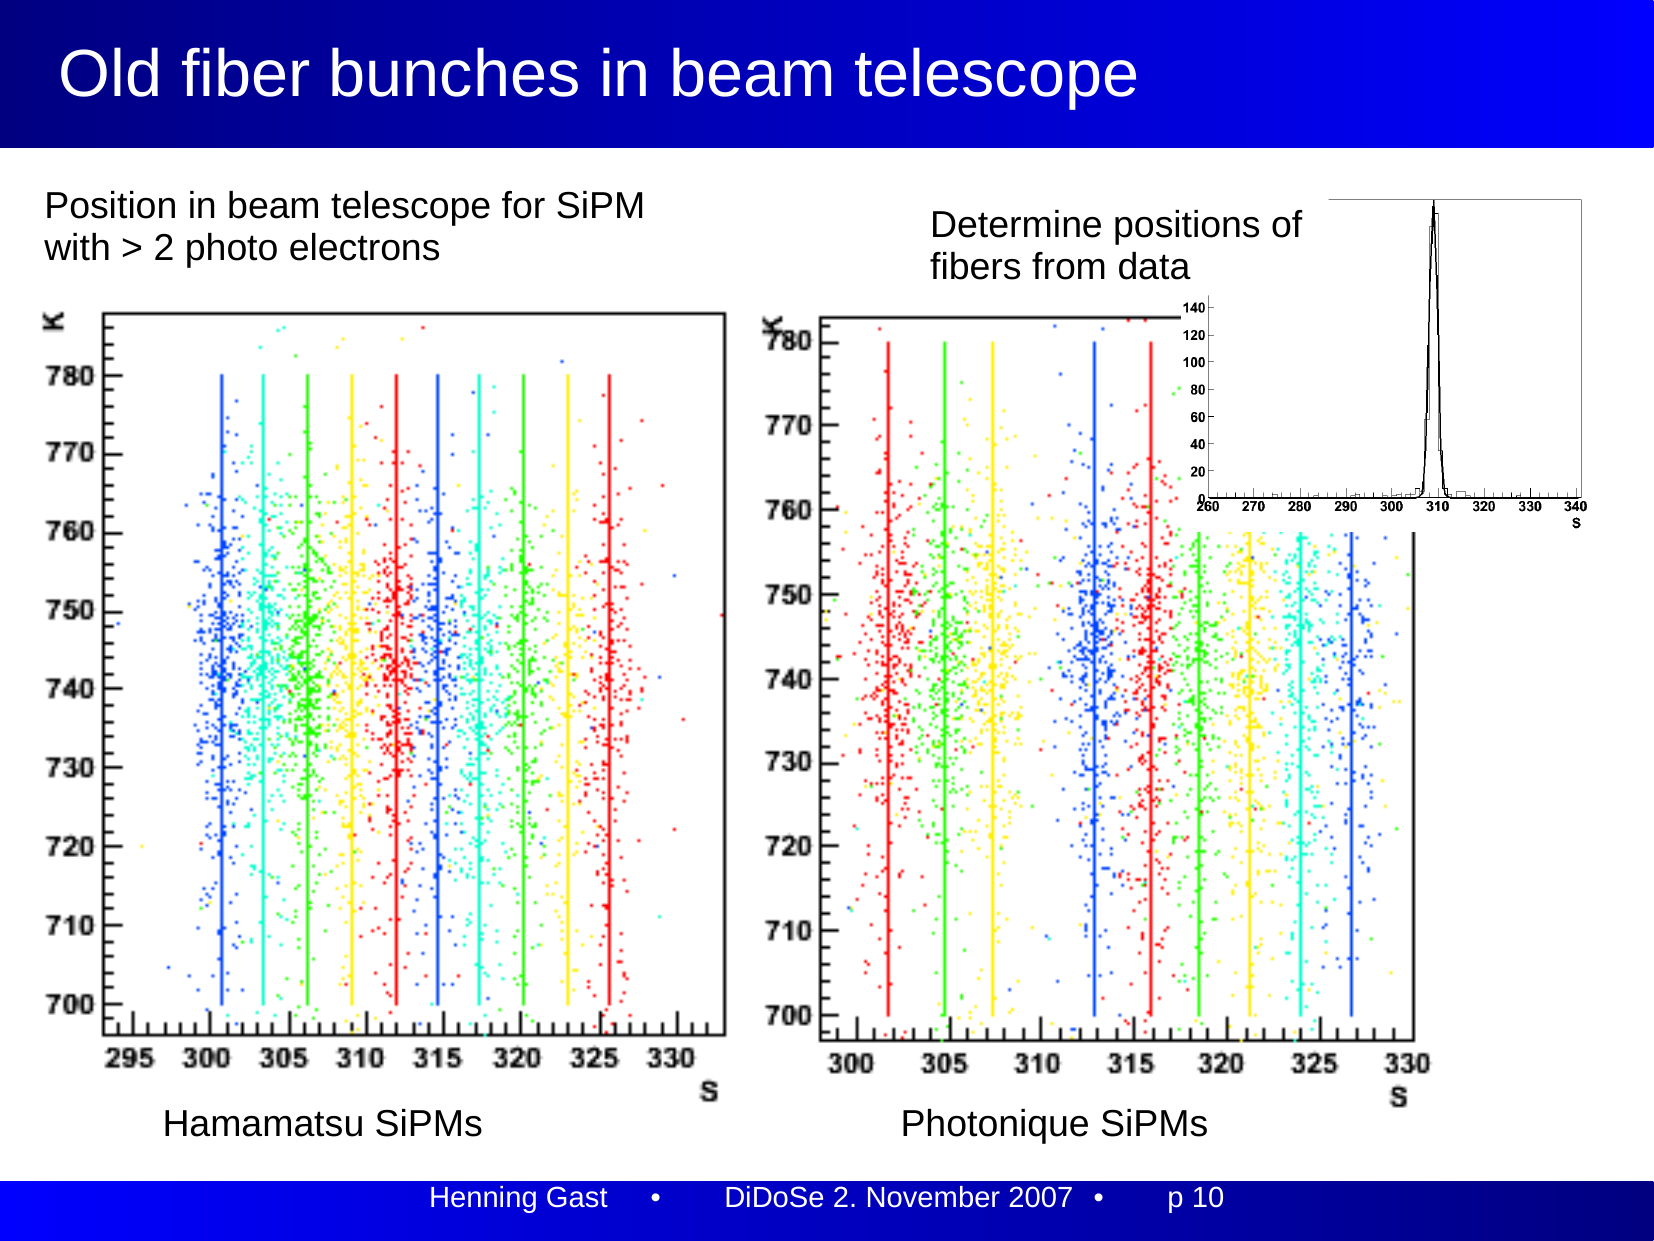

# Old fiber bunches in beam telescope
Position in beam telescope for SiPM with > 2 photo electrons
Determine positions of fibers from data
Hamamatsu SiPMs
Photonique SiPMs